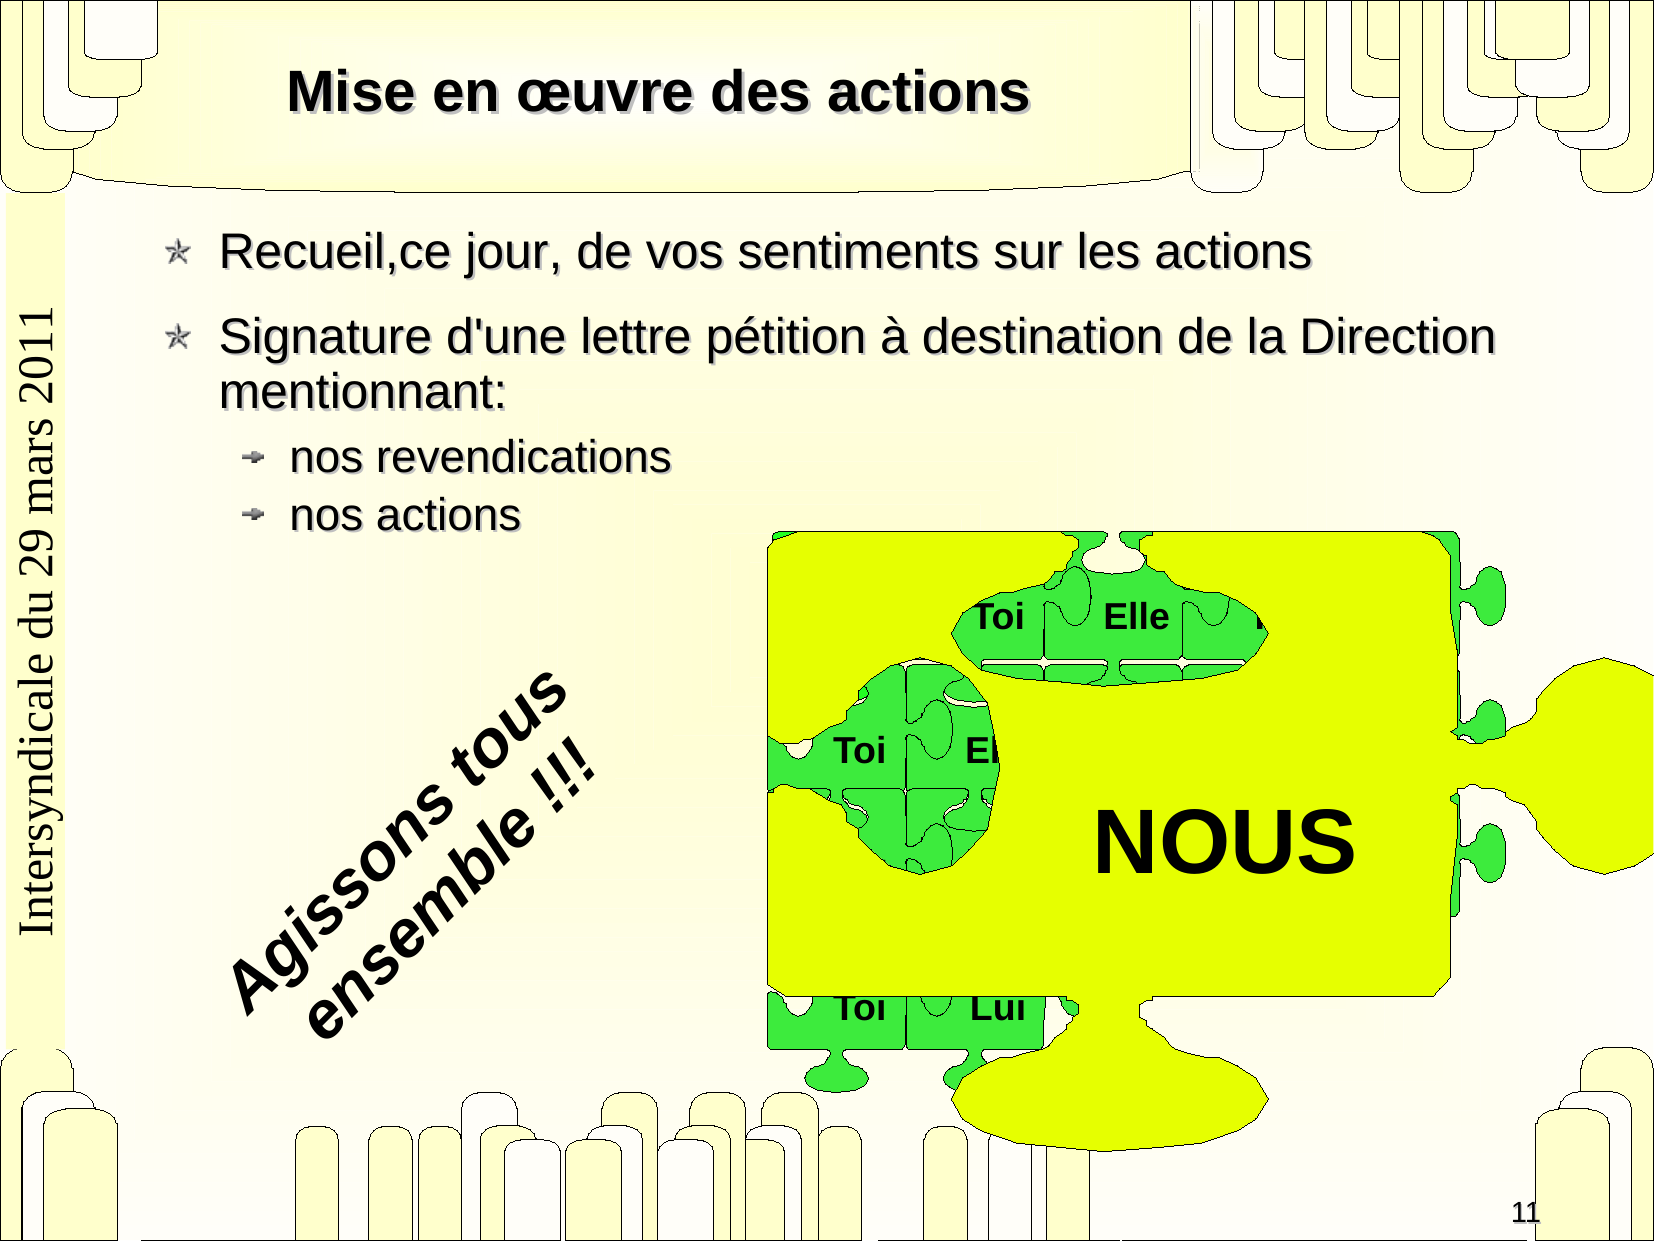

# Mise en œuvre des actions
Recueil,ce jour, de vos sentiments sur les actions
Signature d'une lettre pétition à destination de la Direction mentionnant:
nos revendications
nos actions
NOUS
Moi
Toi
Elle
Toi
Toi
Toi
Elle
Toi
Lui
Toi
Agissons tous ensemble !!!
Lui
Toi
Toi
Toi
Lui
Toi
Lui